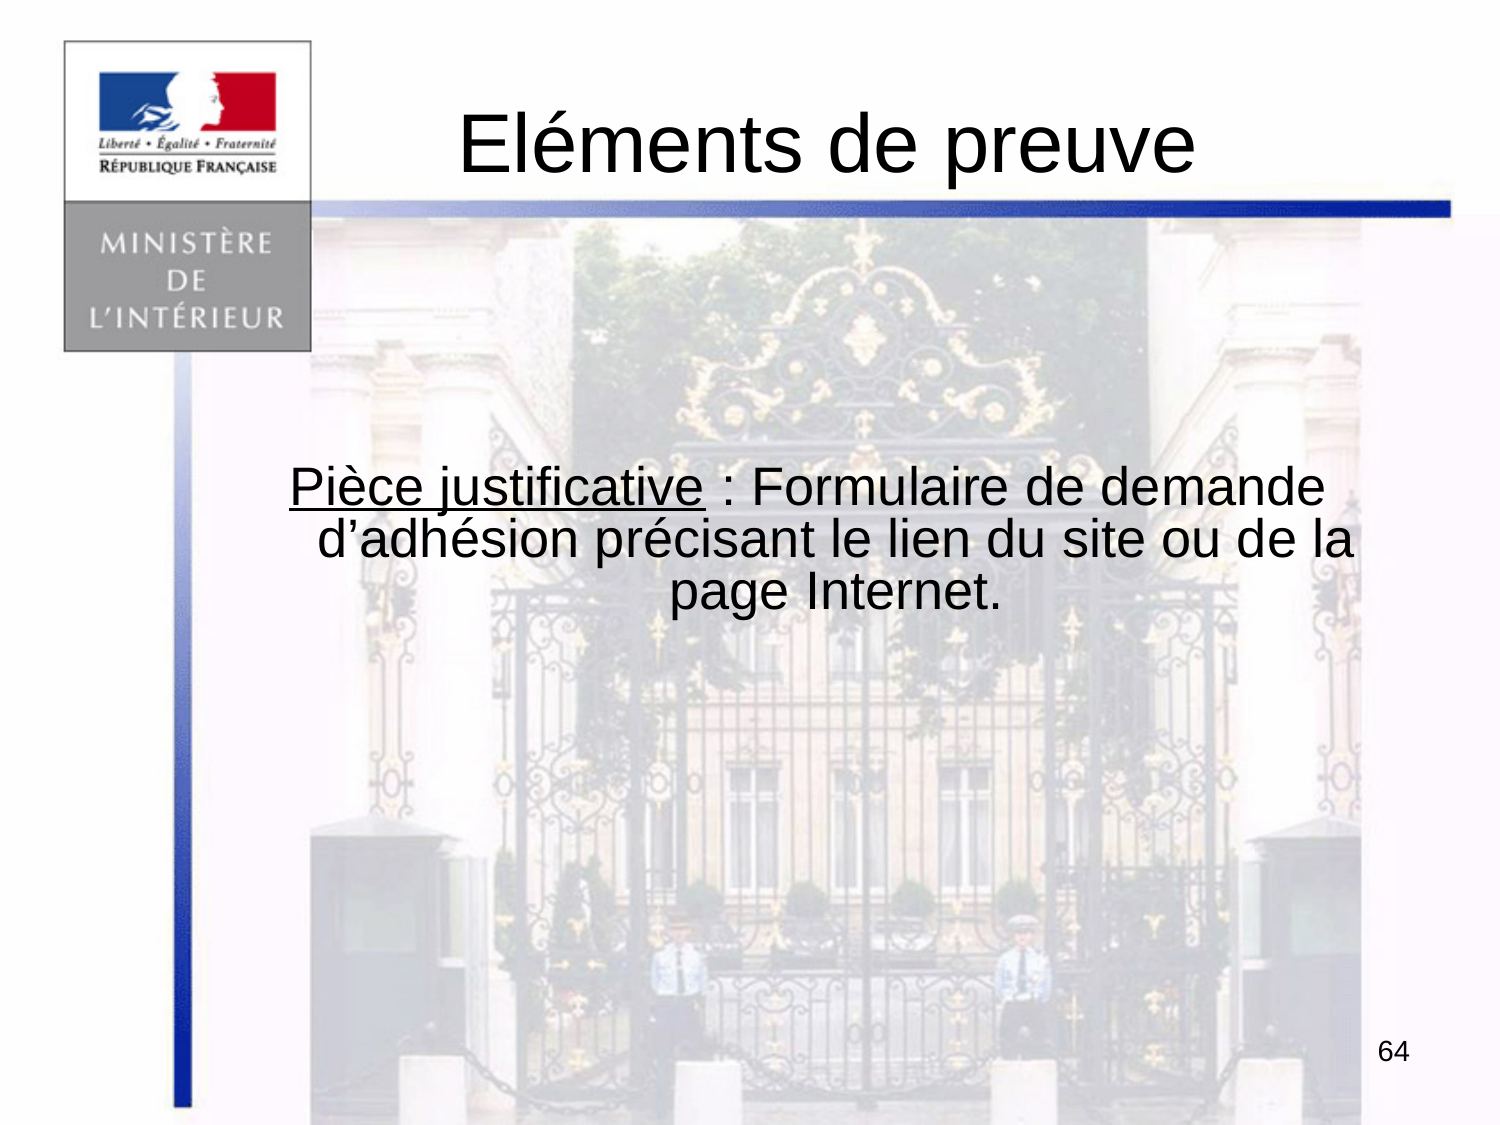

# Eléments de preuve
Pièce justificative : Formulaire de demande d’adhésion précisant le lien du site ou de la page Internet.